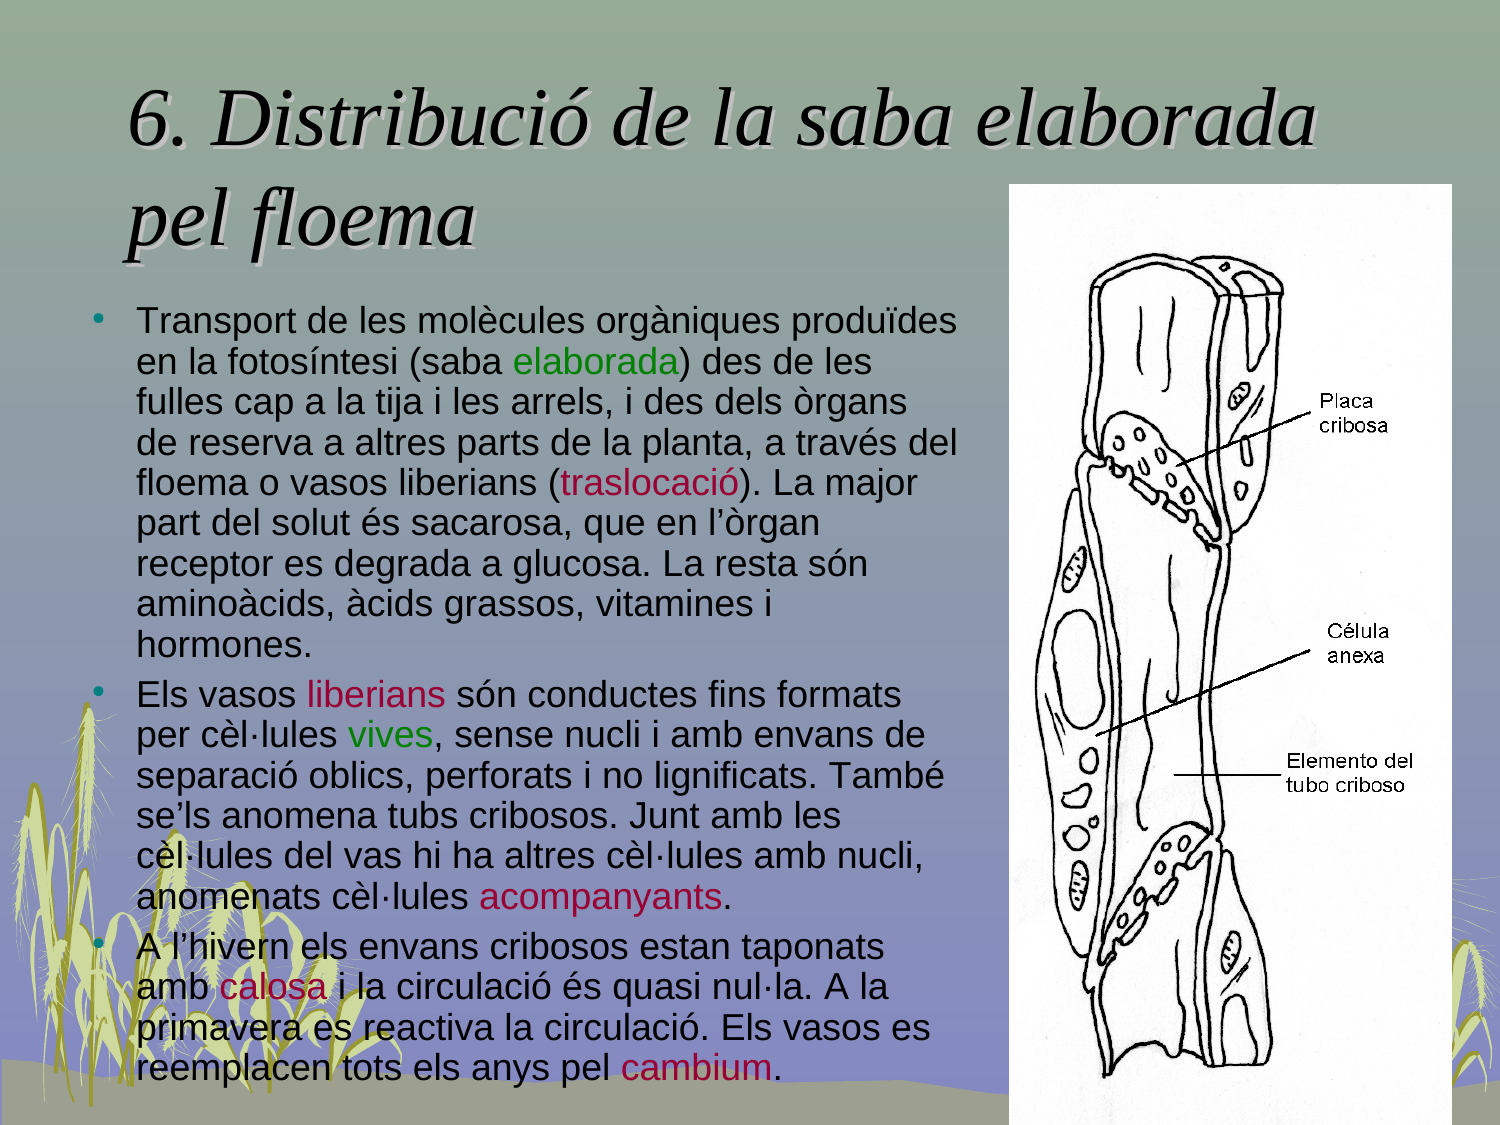

# 6. Distribució de la saba elaborada pel floema
Transport de les molècules orgàniques produïdes en la fotosíntesi (saba elaborada) des de les fulles cap a la tija i les arrels, i des dels òrgans de reserva a altres parts de la planta, a través del floema o vasos liberians (traslocació). La major part del solut és sacarosa, que en l’òrgan receptor es degrada a glucosa. La resta són aminoàcids, àcids grassos, vitamines i hormones.
Els vasos liberians són conductes fins formats per cèl·lules vives, sense nucli i amb envans de separació oblics, perforats i no lignificats. També se’ls anomena tubs cribosos. Junt amb les cèl·lules del vas hi ha altres cèl·lules amb nucli, anomenats cèl·lules acompanyants.
A l’hivern els envans cribosos estan taponats amb calosa i la circulació és quasi nul·la. A la primavera es reactiva la circulació. Els vasos es reemplacen tots els anys pel cambium.